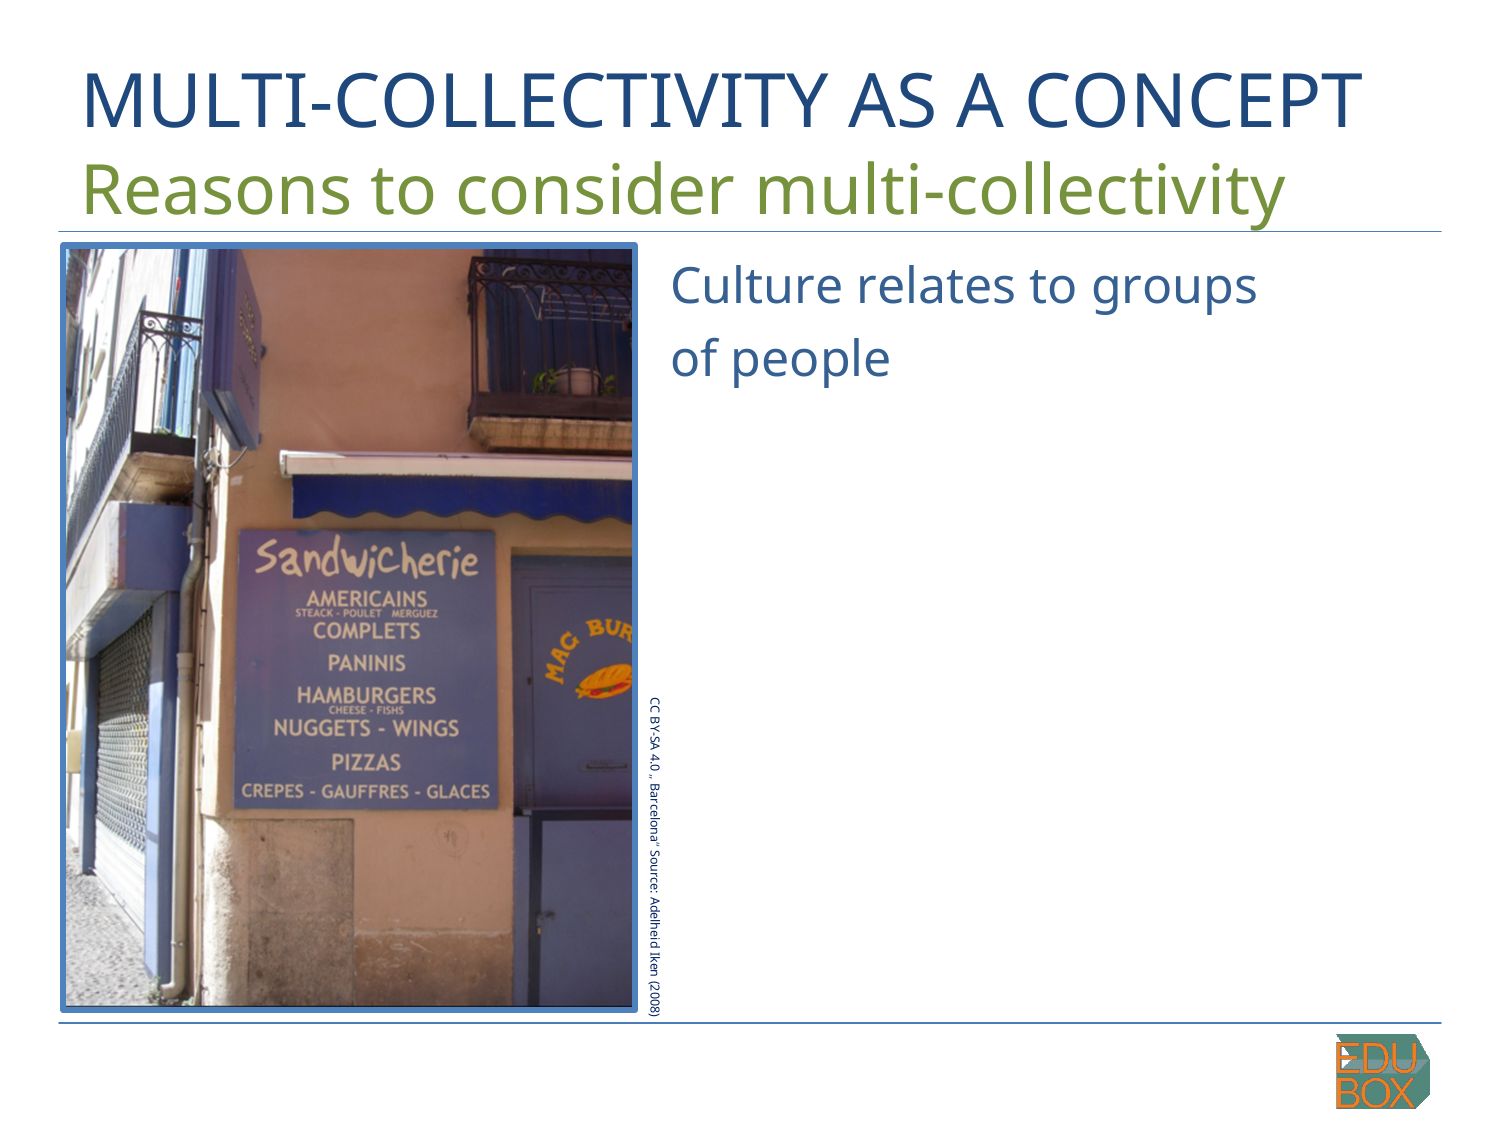

MULTI-COLLECTIVITY AS A CONCEPT
# Reasons to consider multi-collectivity
Culture relates to groups
of people
15,3%
12,7%
47,2%
3,8%
4,4%
CC BY-SA 4.0 „ Barcelona“ Source: Adelheid Iken (2008)